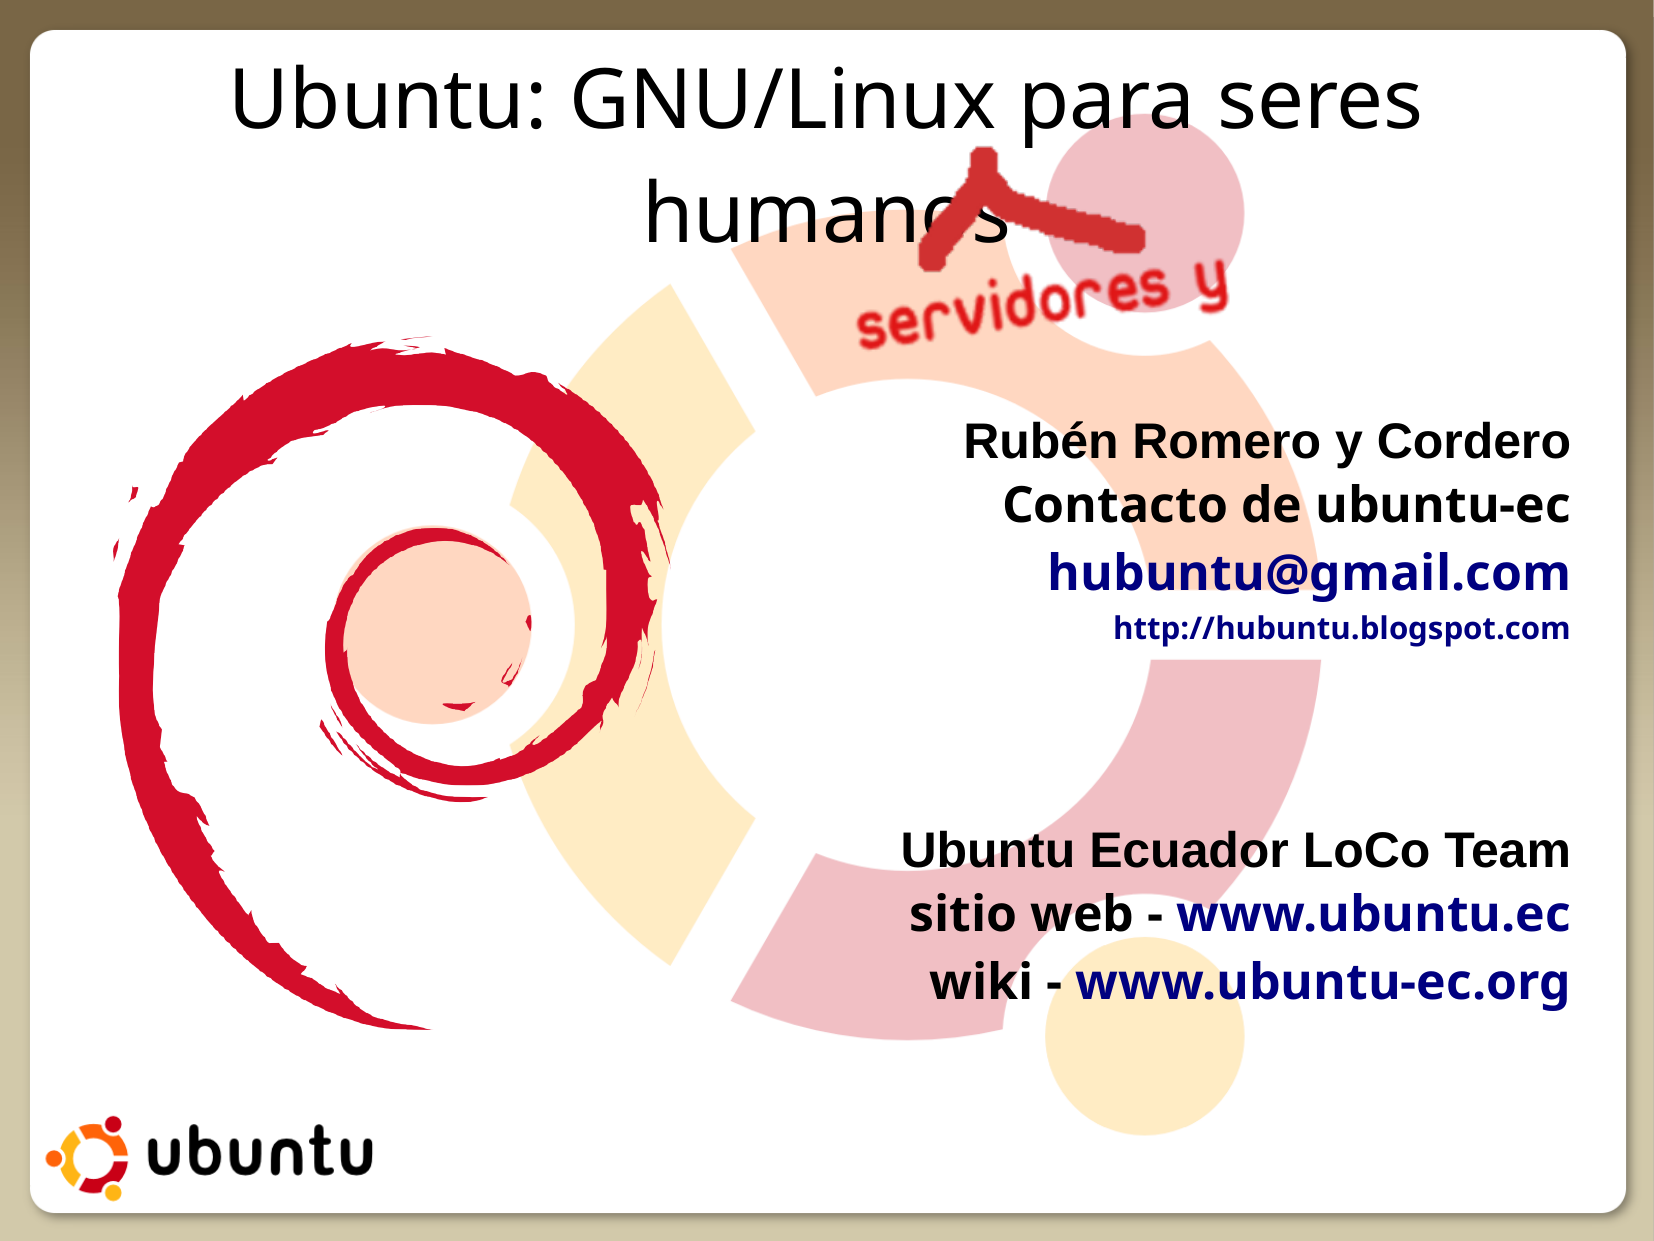

# Ubuntu: GNU/Linux para seres humanos
Rubén Romero y Cordero
Contacto de ubuntu-ec
hubuntu@gmail.com
http://hubuntu.blogspot.com
Ubuntu Ecuador LoCo Team
sitio web - www.ubuntu.ec
wiki - www.ubuntu-ec.org